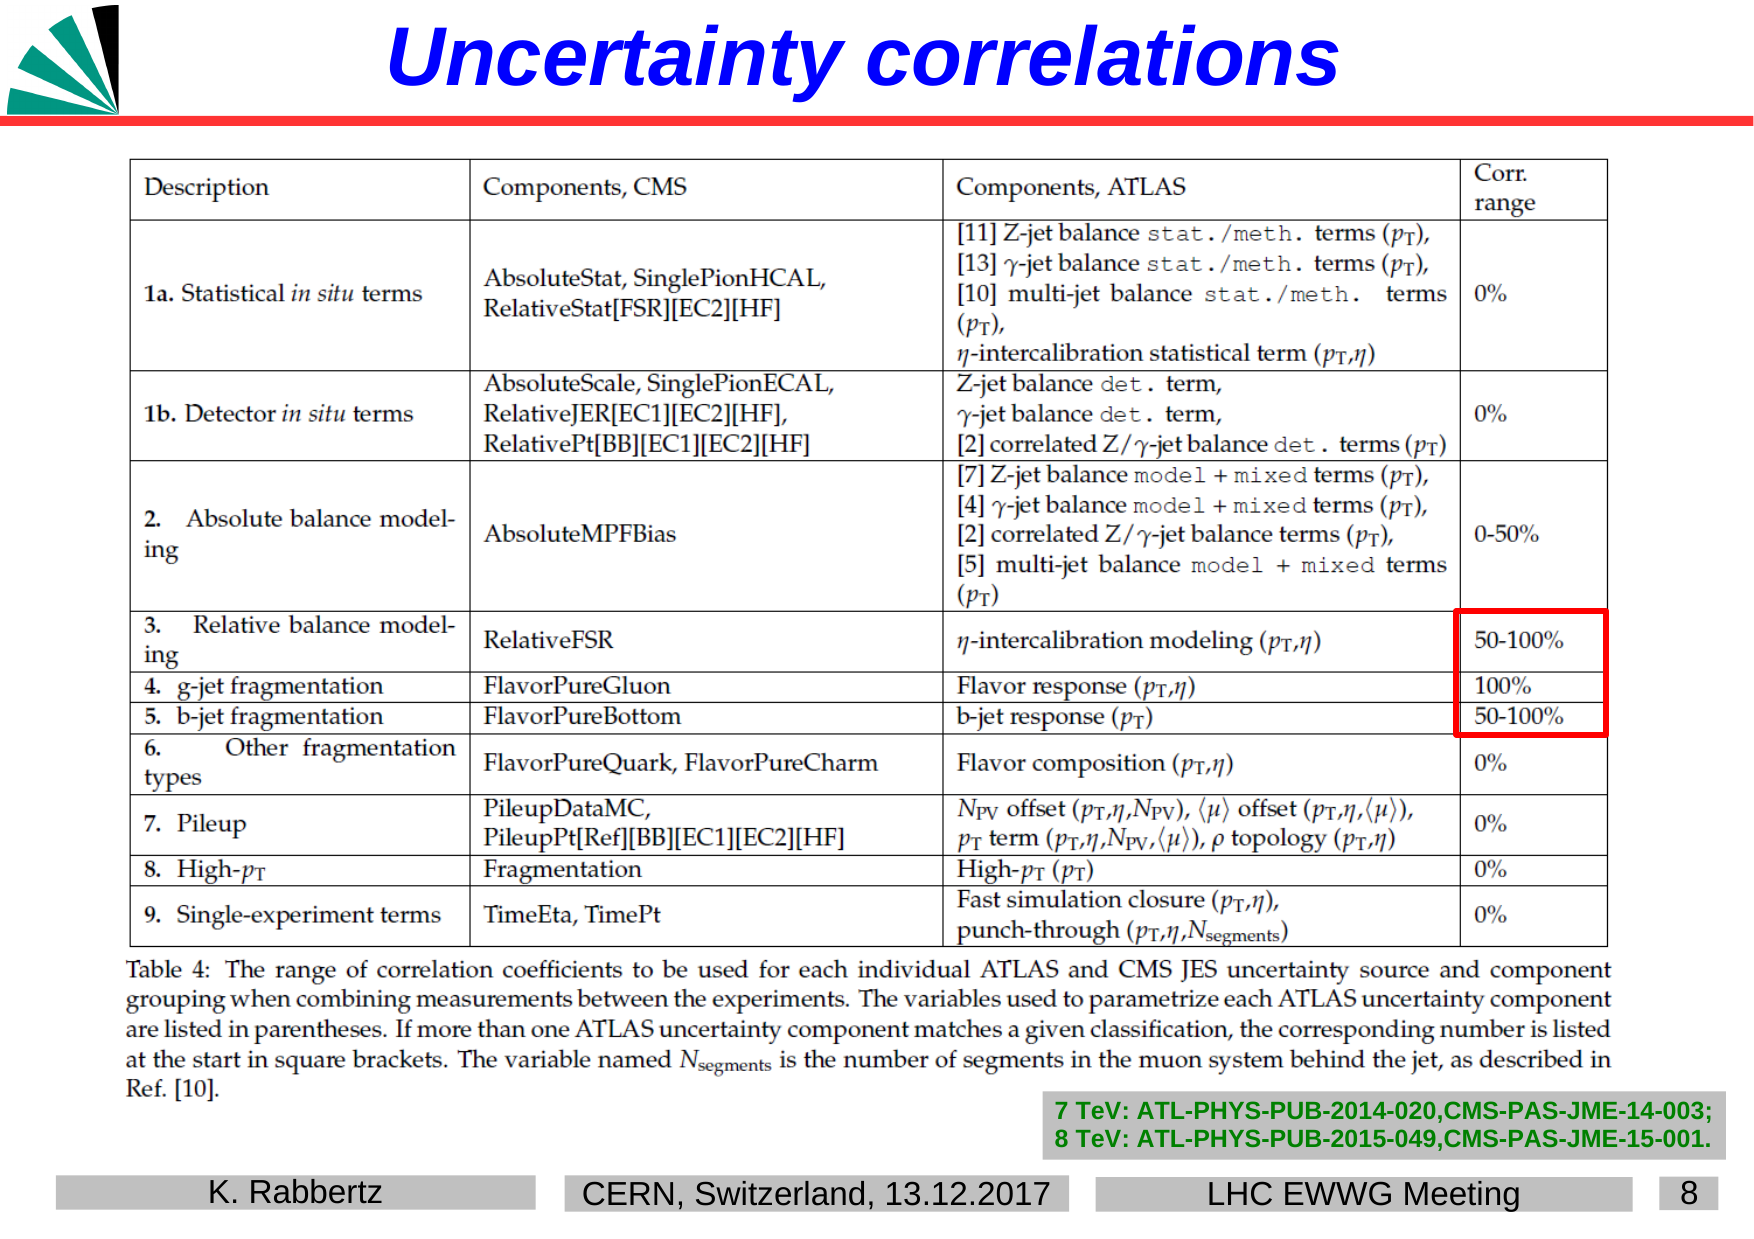

# Uncertainty correlations
7 TeV: ATL-PHYS-PUB-2014-020,CMS-PAS-JME-14-003;
8 TeV: ATL-PHYS-PUB-2015-049,CMS-PAS-JME-15-001.